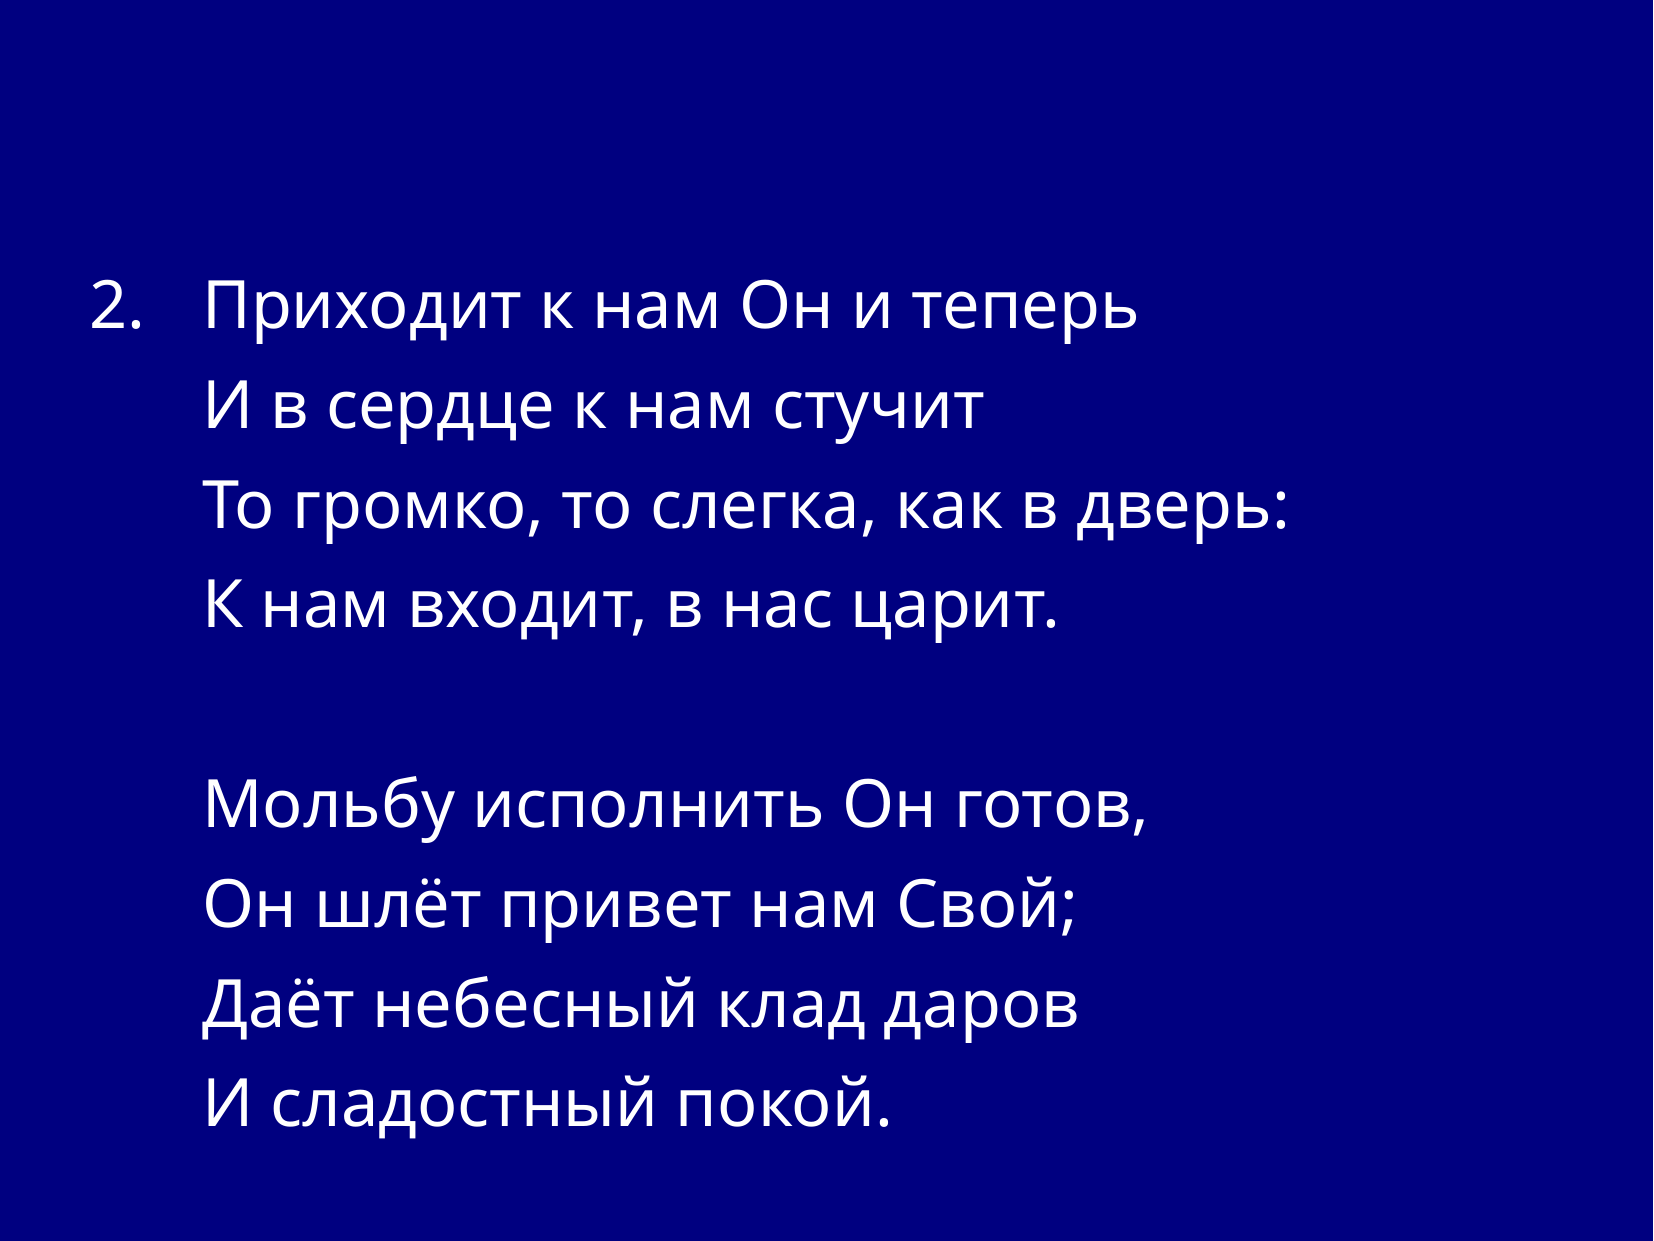

2.	Приходит к нам Он и теперь
	И в сердце к нам стучит
	То громко, то слегка, как в дверь:
	К нам входит, в нас царит.
	Мольбу исполнить Он готов,
	Он шлёт привет нам Свой;
	Даёт небесный клад даров
	И сладостный покой.